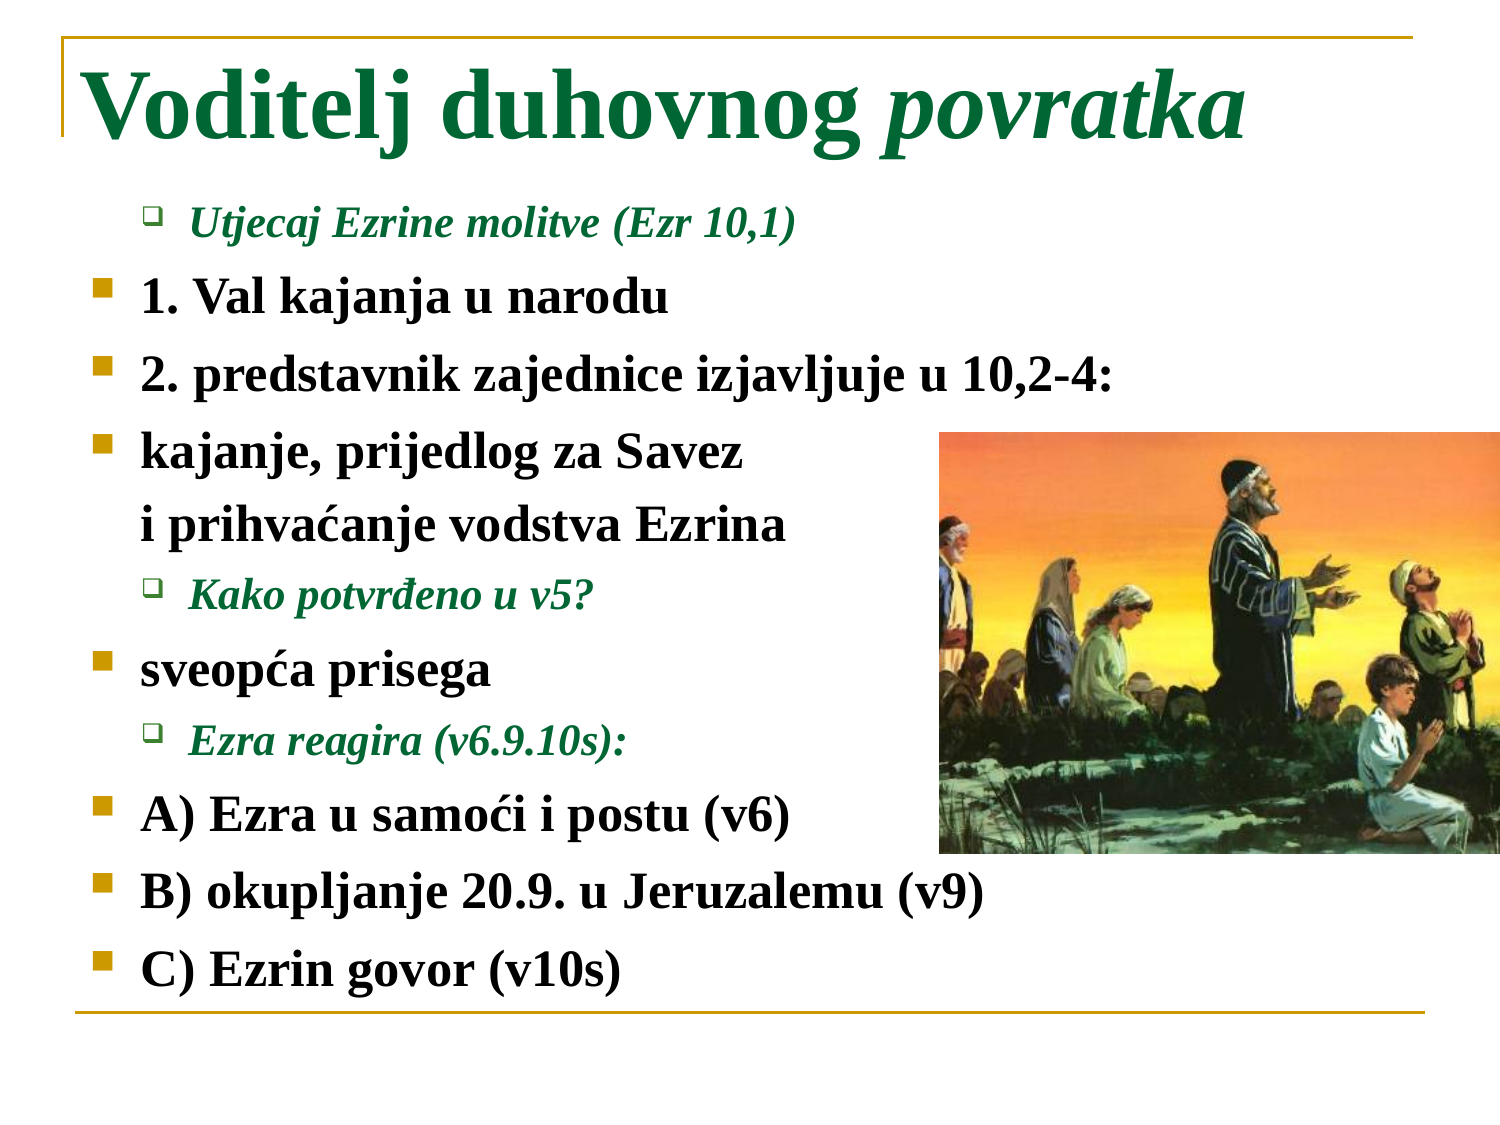

# Voditelj duhovnog povratka
Utjecaj Ezrine molitve (Ezr 10,1)
1. Val kajanja u narodu
2. predstavnik zajednice izjavljuje u 10,2-4:
kajanje, prijedlog za Savez
i prihvaćanje vodstva Ezrina
Kako potvrđeno u v5?
sveopća prisega
Ezra reagira (v6.9.10s):
A) Ezra u samoći i postu (v6)
B) okupljanje 20.9. u Jeruzalemu (v9)
C) Ezrin govor (v10s)